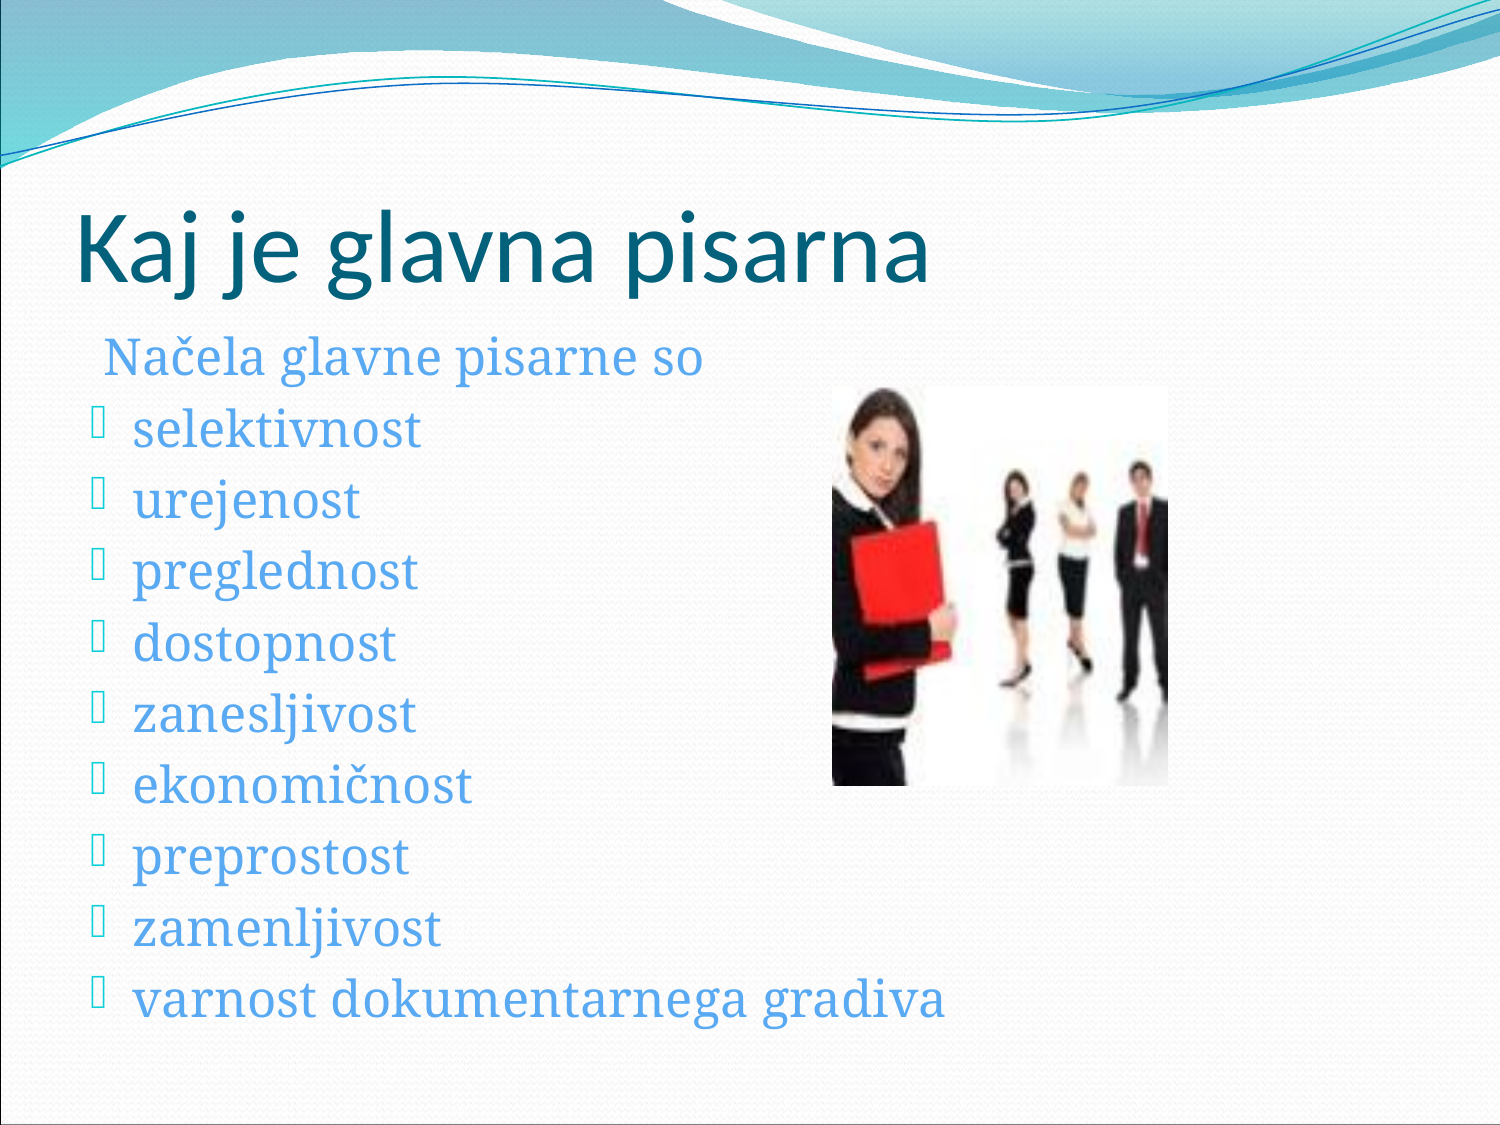

# Kaj je glavna pisarna
 Načela glavne pisarne so
selektivnost
urejenost
preglednost
dostopnost
zanesljivost
ekonomičnost
preprostost
zamenljivost
varnost dokumentarnega gradiva